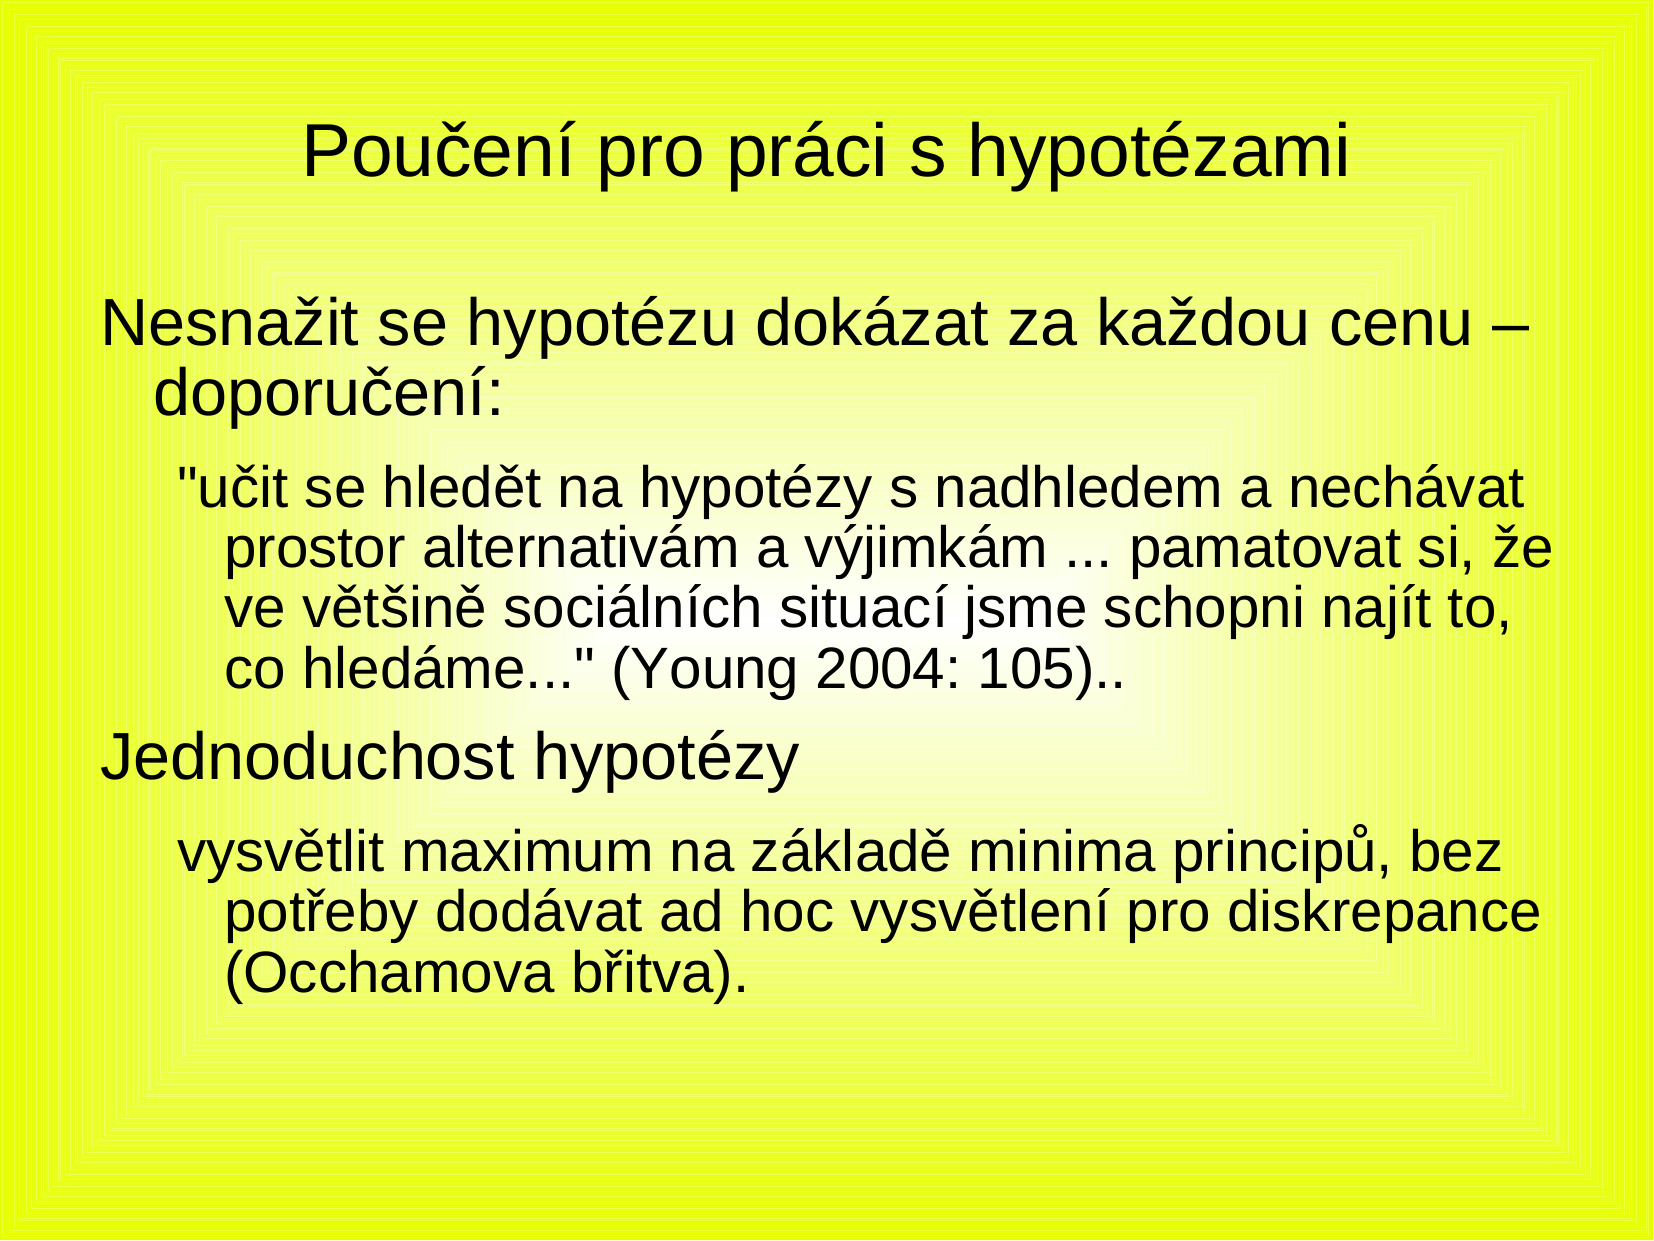

# Poučení pro práci s hypotézami
Nesnažit se hypotézu dokázat za každou cenu – doporučení:
"učit se hledět na hypotézy s nadhledem a nechávat prostor alternativám a výjimkám ... pamatovat si, že ve většině sociálních situací jsme schopni najít to, co hledáme..." (Young 2004: 105)..
Jednoduchost hypotézy
vysvětlit maximum na základě minima principů, bez potřeby dodávat ad hoc vysvětlení pro diskrepance (Occhamova břitva).